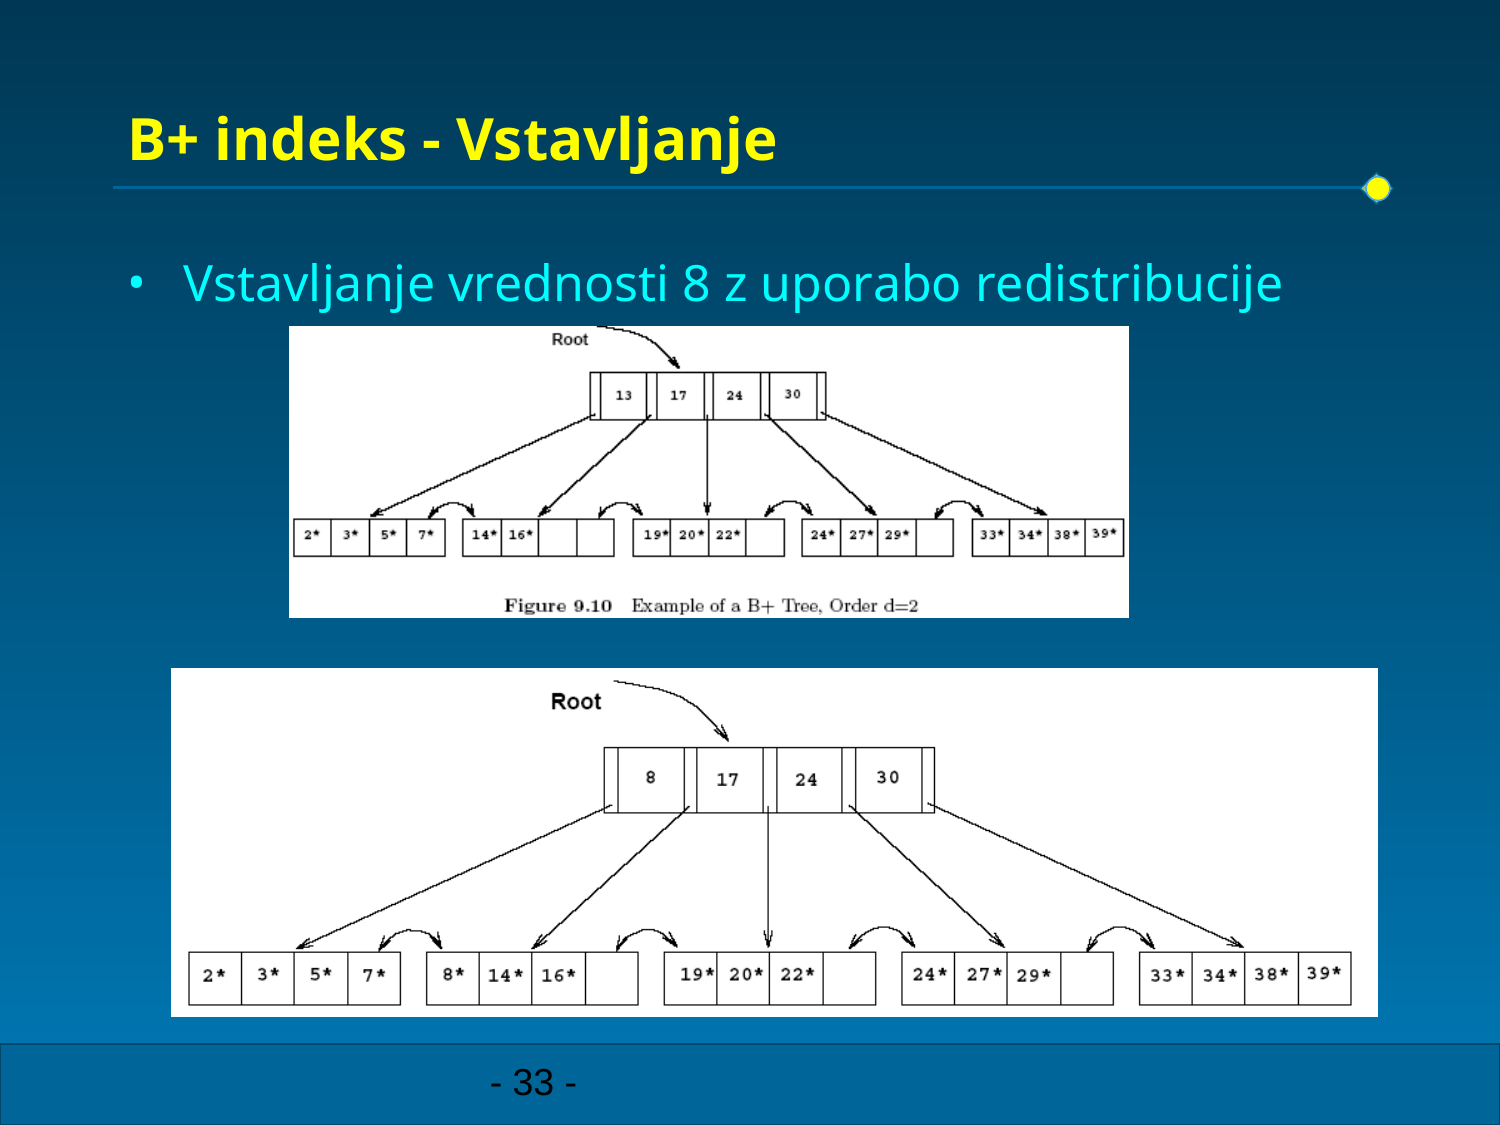

# B+ indeks - Vstavljanje
Vstavljanje vrednosti 8 z uporabo redistribucije